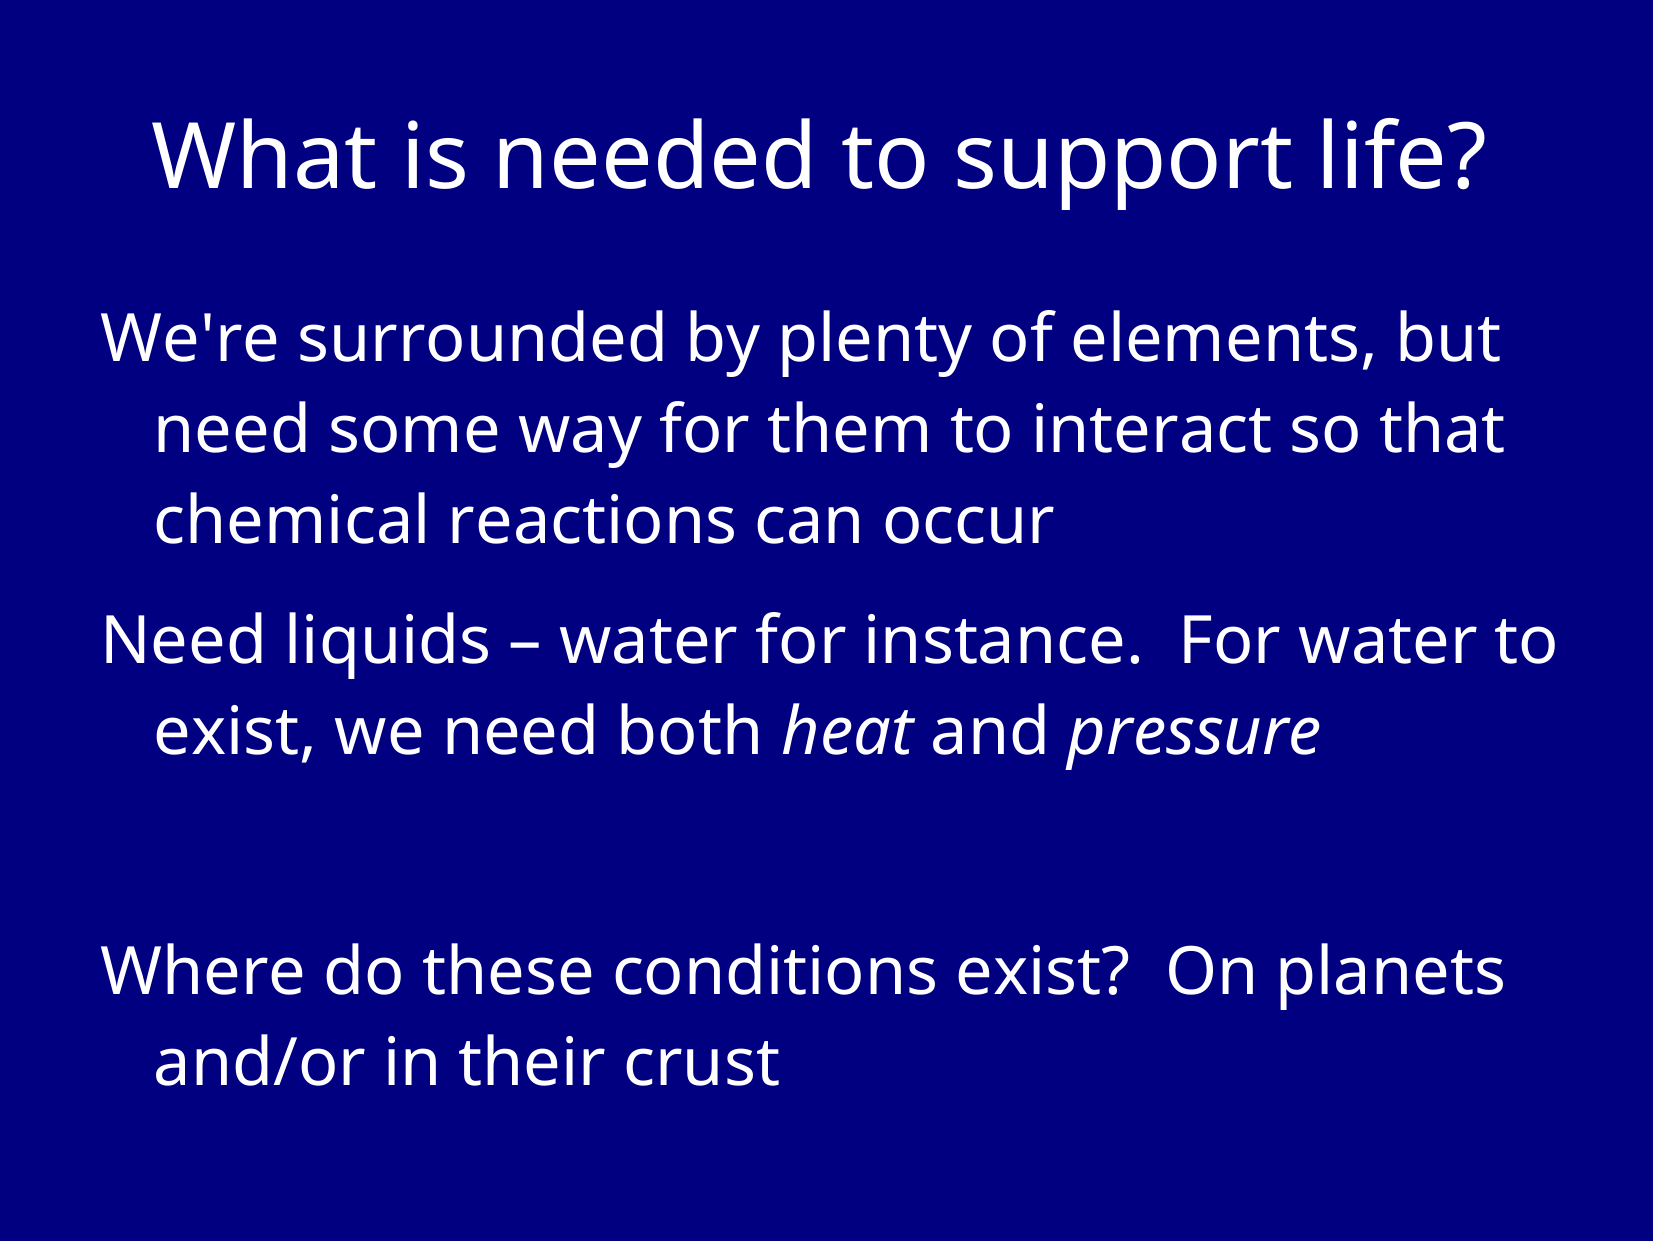

# What is needed to support life?
We're surrounded by plenty of elements, but need some way for them to interact so that chemical reactions can occur
Need liquids – water for instance. For water to exist, we need both heat and pressure
Where do these conditions exist? On planets and/or in their crust